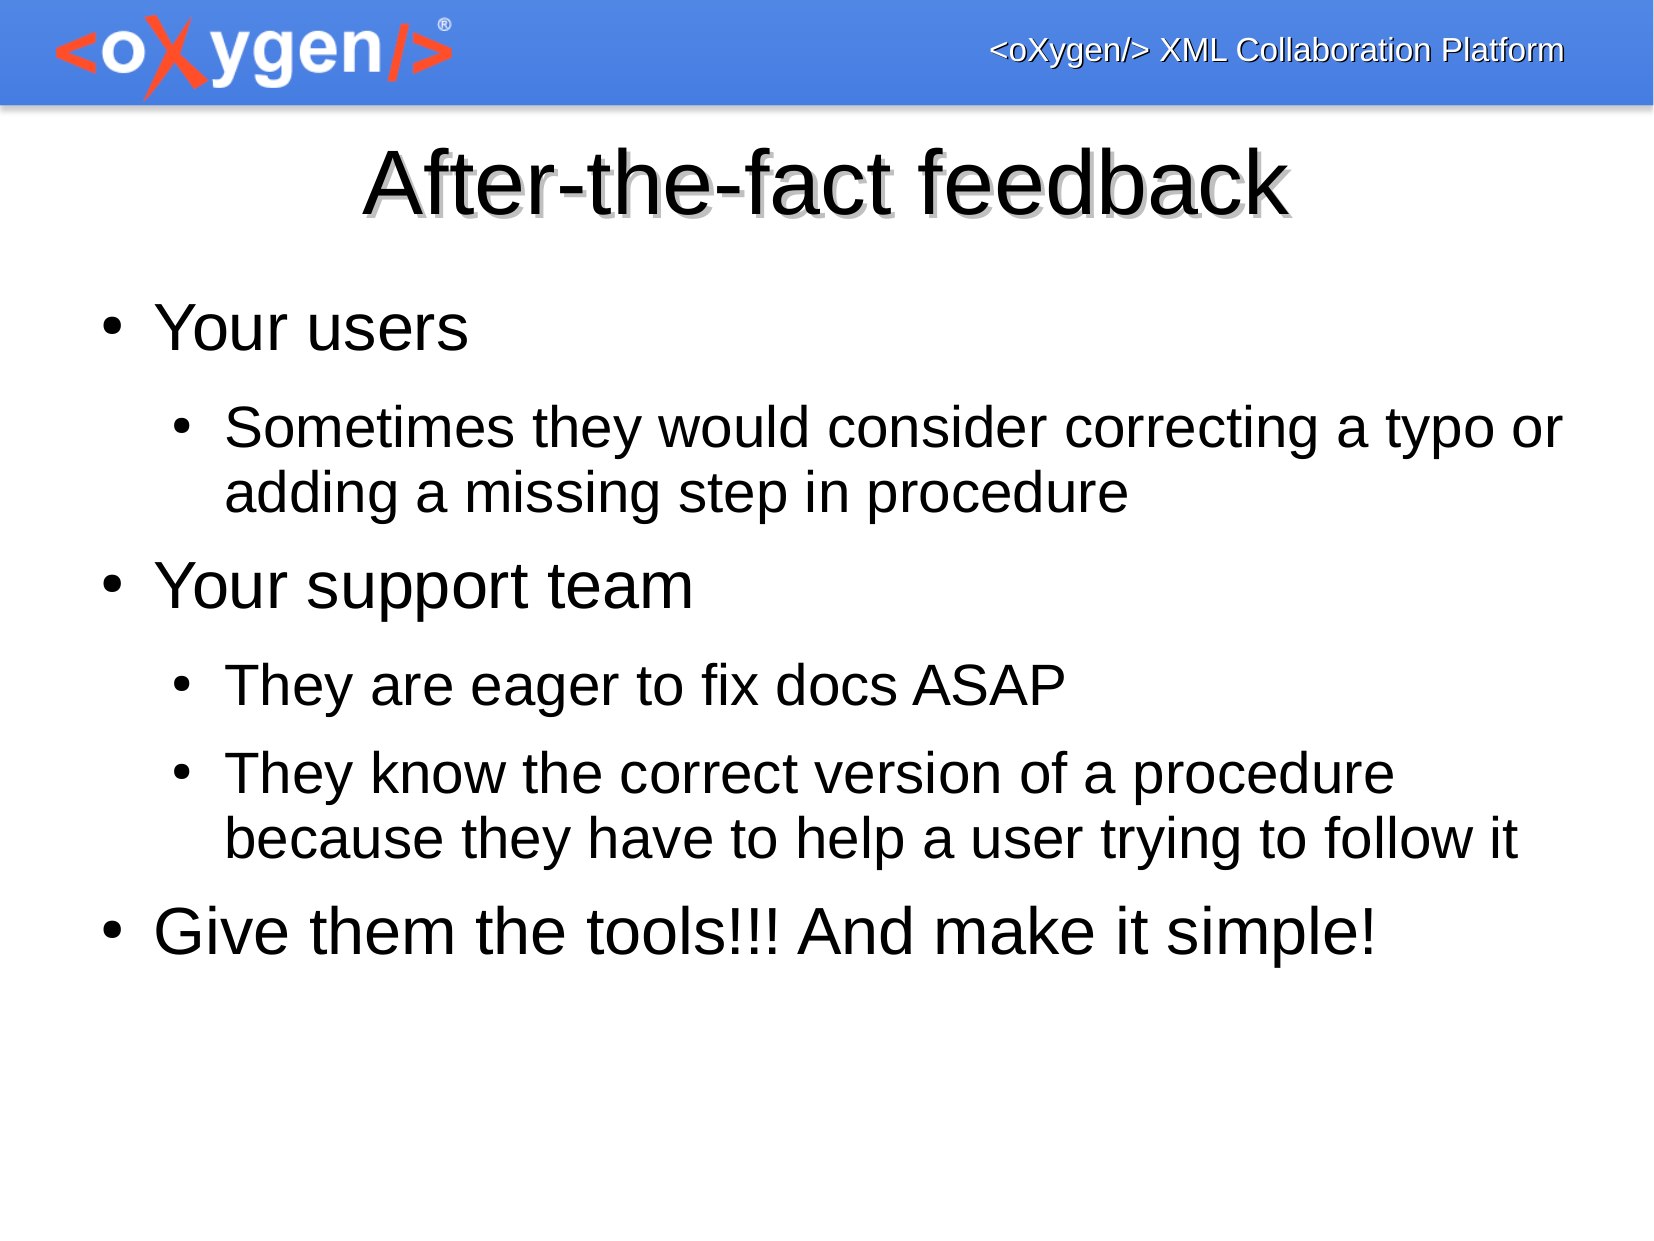

# After-the-fact feedback
Your users
Sometimes they would consider correcting a typo or adding a missing step in procedure
Your support team
They are eager to fix docs ASAP
They know the correct version of a procedure because they have to help a user trying to follow it
Give them the tools!!! And make it simple!